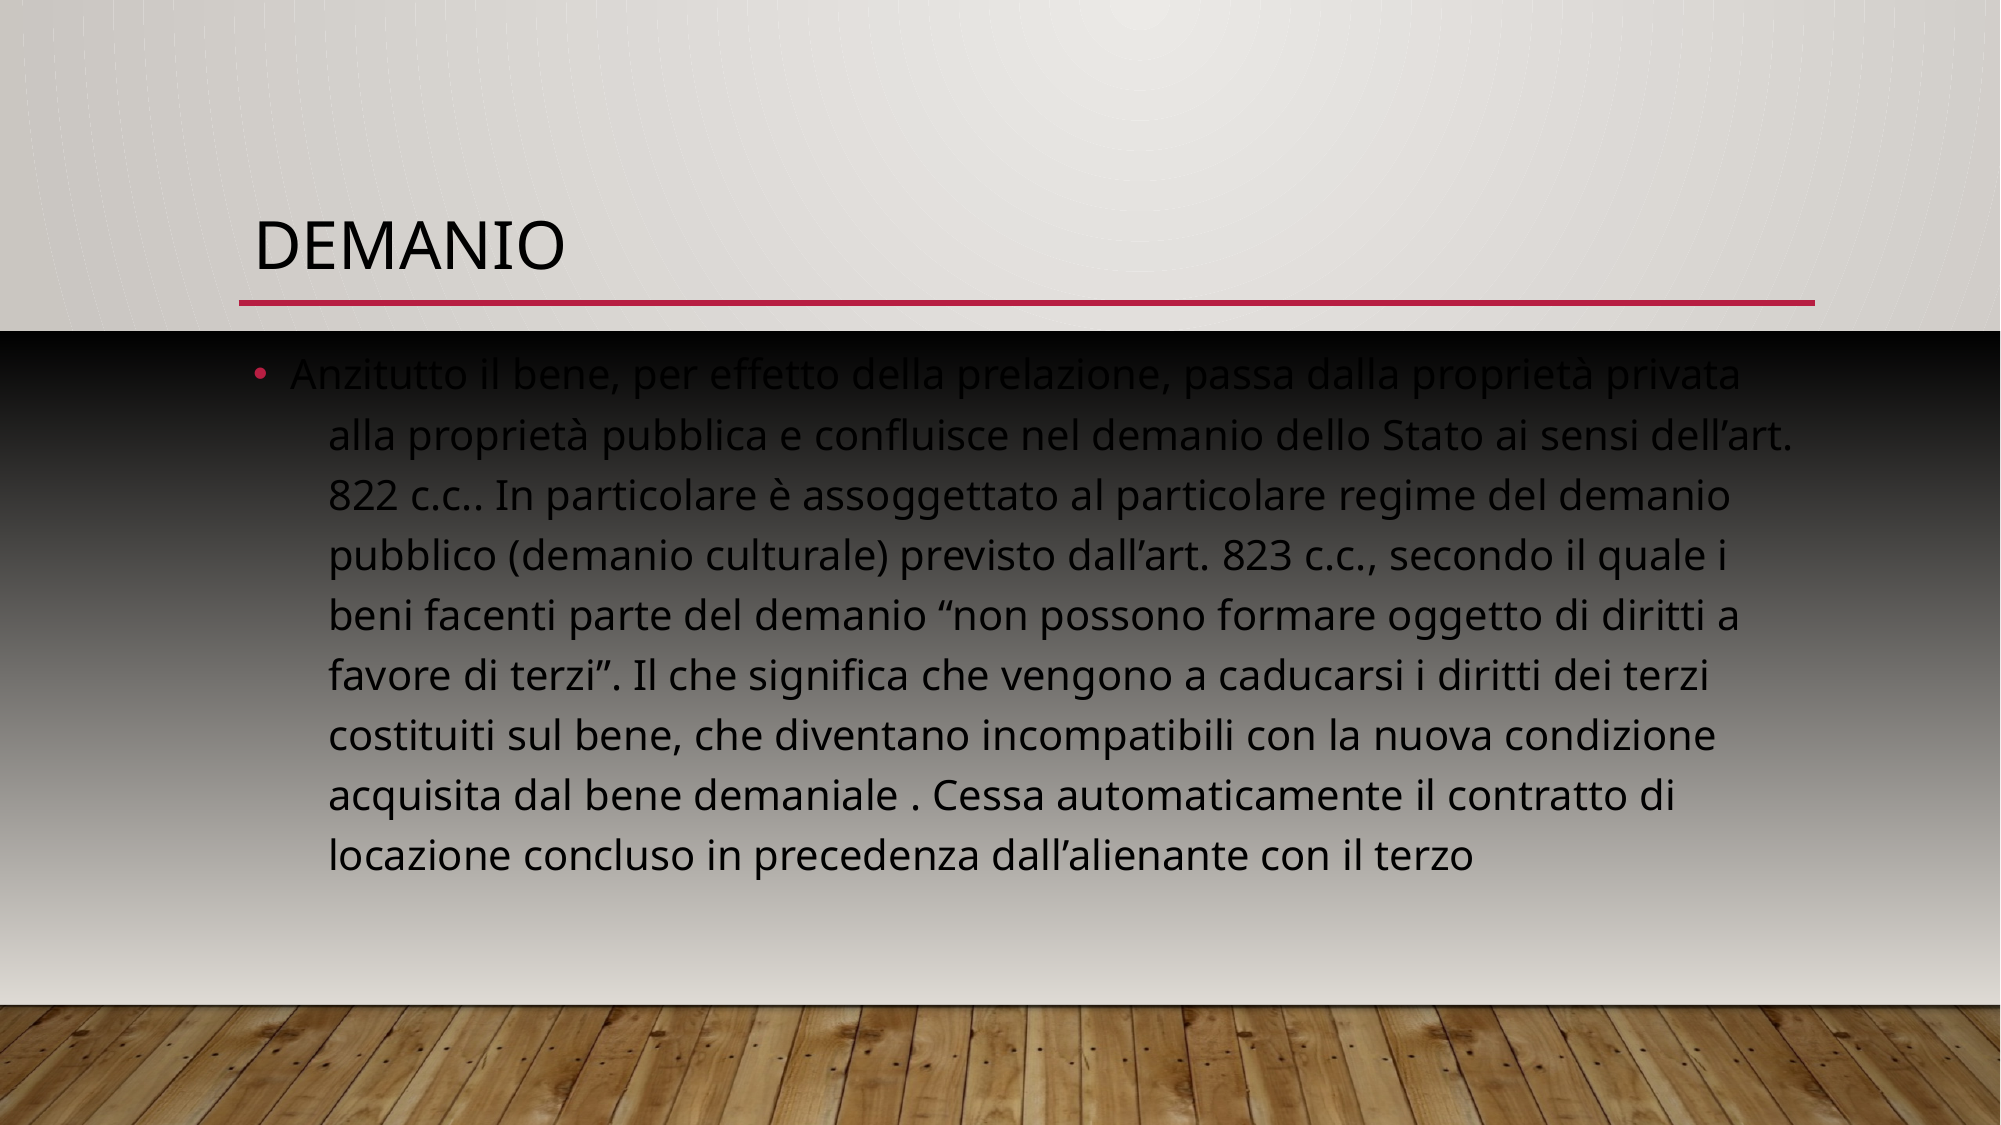

# demanio
Anzitutto il bene, per effetto della prelazione, passa dalla proprietà privata alla proprietà pubblica e confluisce nel demanio dello Stato ai sensi dell’art. 822 c.c.. In particolare è assoggettato al particolare regime del demanio pubblico (demanio culturale) previsto dall’art. 823 c.c., secondo il quale i beni facenti parte del demanio “non possono formare oggetto di diritti a favore di terzi”. Il che significa che vengono a caducarsi i diritti dei terzi costituiti sul bene, che diventano incompatibili con la nuova condizione acquisita dal bene demaniale . Cessa automaticamente il contratto di locazione concluso in precedenza dall’alienante con il terzo